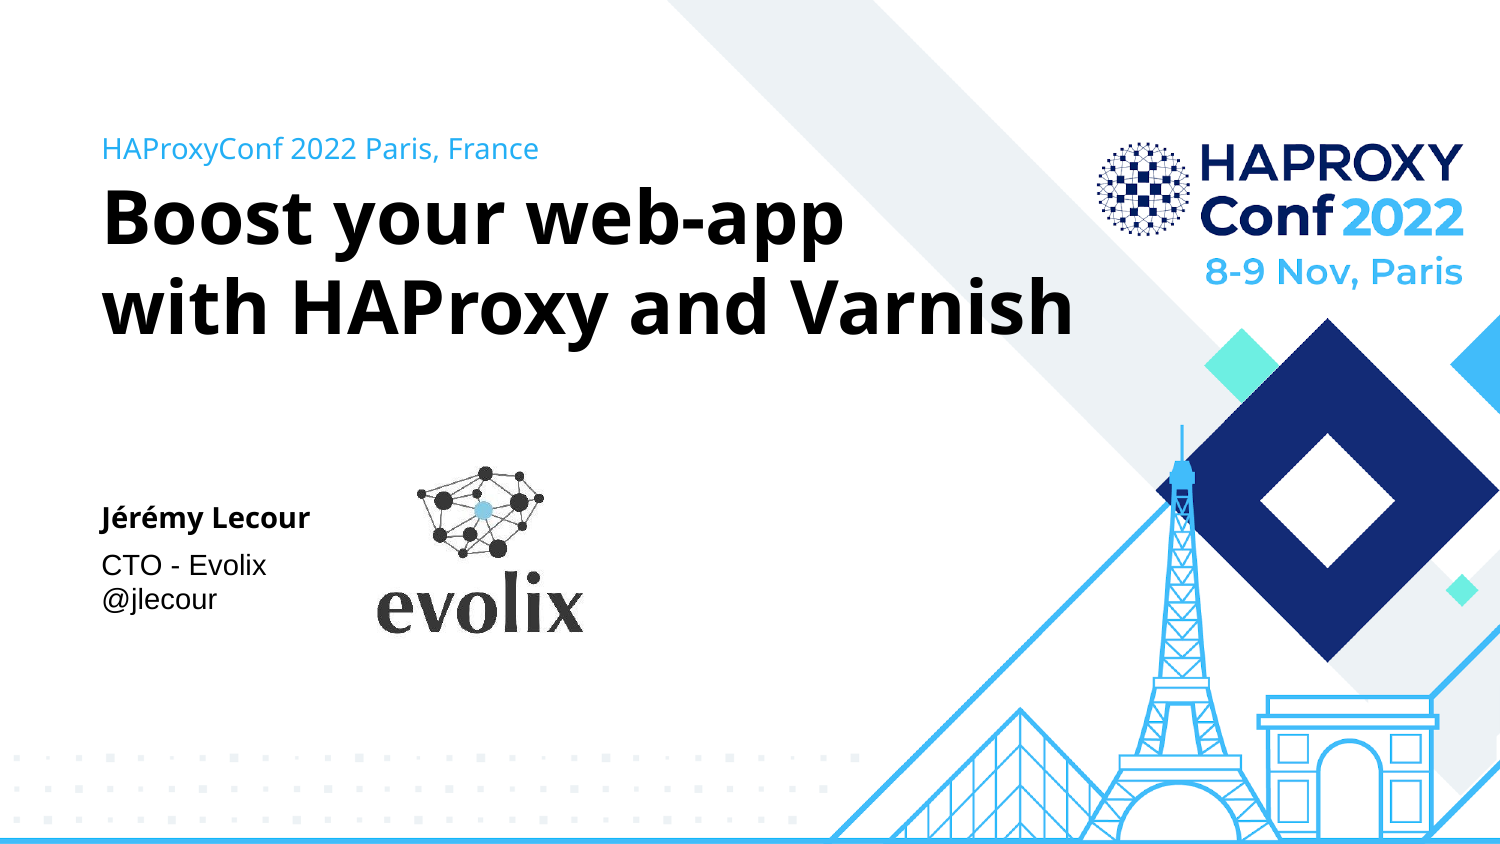

HAProxyConf 2022 Paris, France
# Boost your web-app with HAProxy and Varnish
Jérémy Lecour
CTO - Evolix
@jlecour